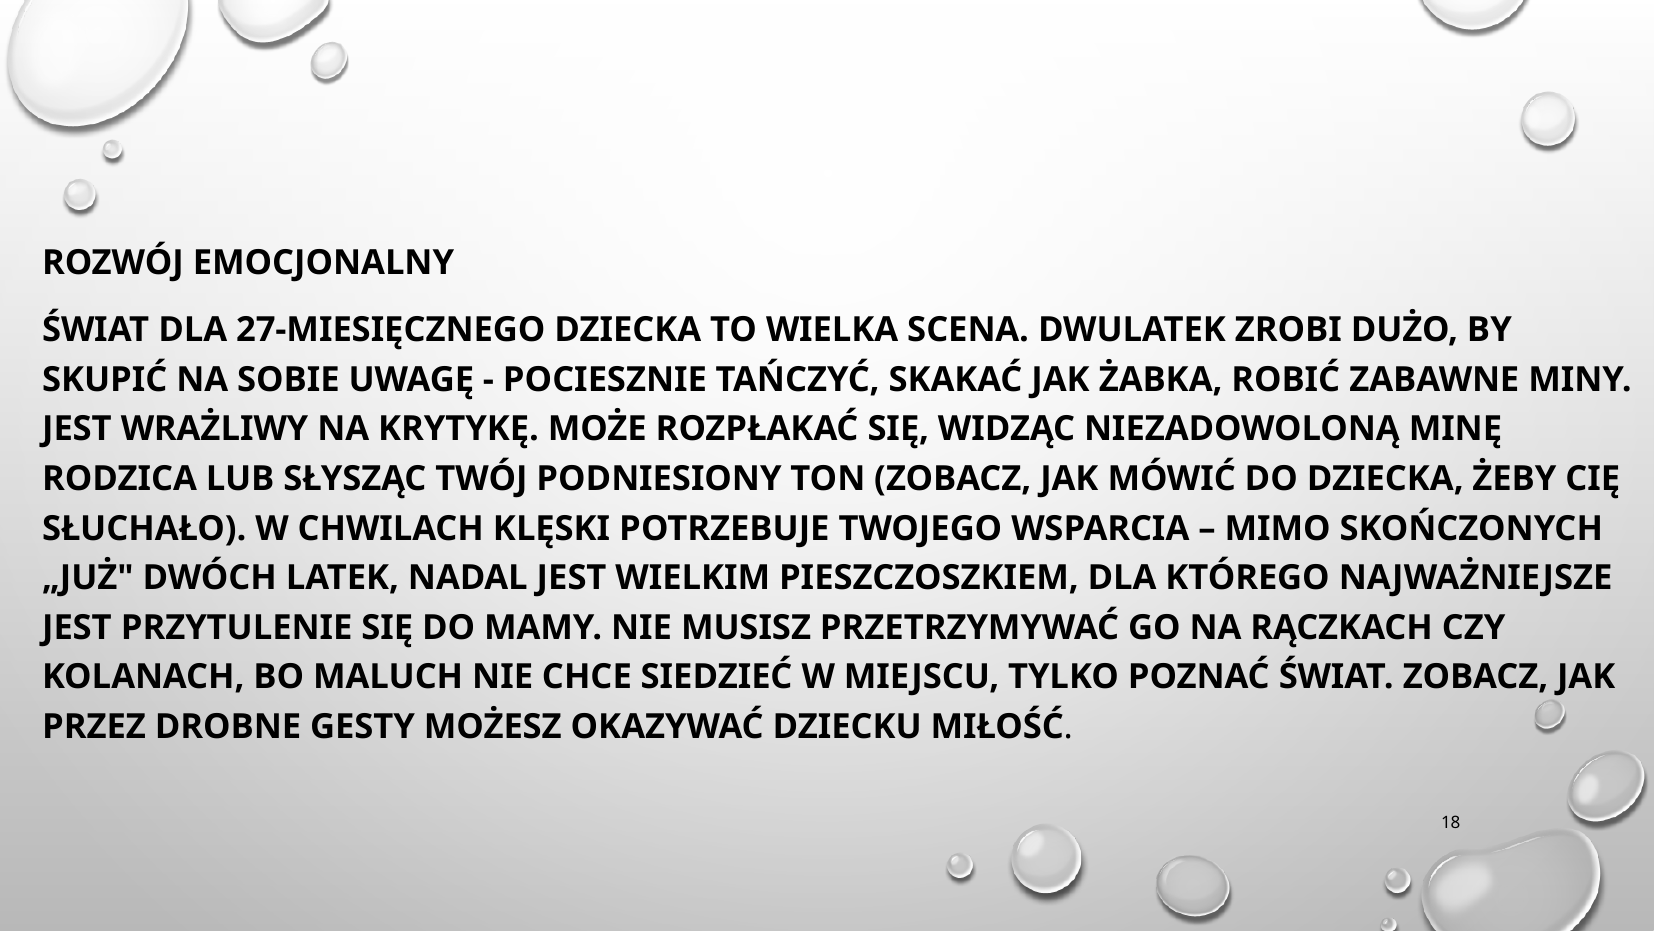

# Rozwój emocjonalny
Świat dla 27-miesięcznego dziecka to wielka scena. Dwulatek zrobi dużo, by skupić na sobie uwagę - pociesznie tańczyć, skakać jak żabka, robić zabawne miny. Jest wrażliwy na krytykę. Może rozpłakać się, widząc niezadowoloną minę rodzica lub słysząc twój podniesiony ton (zobacz, jak mówić do dziecka, żeby cię słuchało). W chwilach klęski potrzebuje twojego wsparcia – mimo skończonych „już" dwóch latek, nadal jest wielkim pieszczoszkiem, dla którego najważniejsze jest przytulenie się do mamy. Nie musisz przetrzymywać go na rączkach czy kolanach, bo maluch nie chce siedzieć w miejscu, tylko poznać świat. Zobacz, jak przez drobne gesty możesz okazywać dziecku miłość.
17